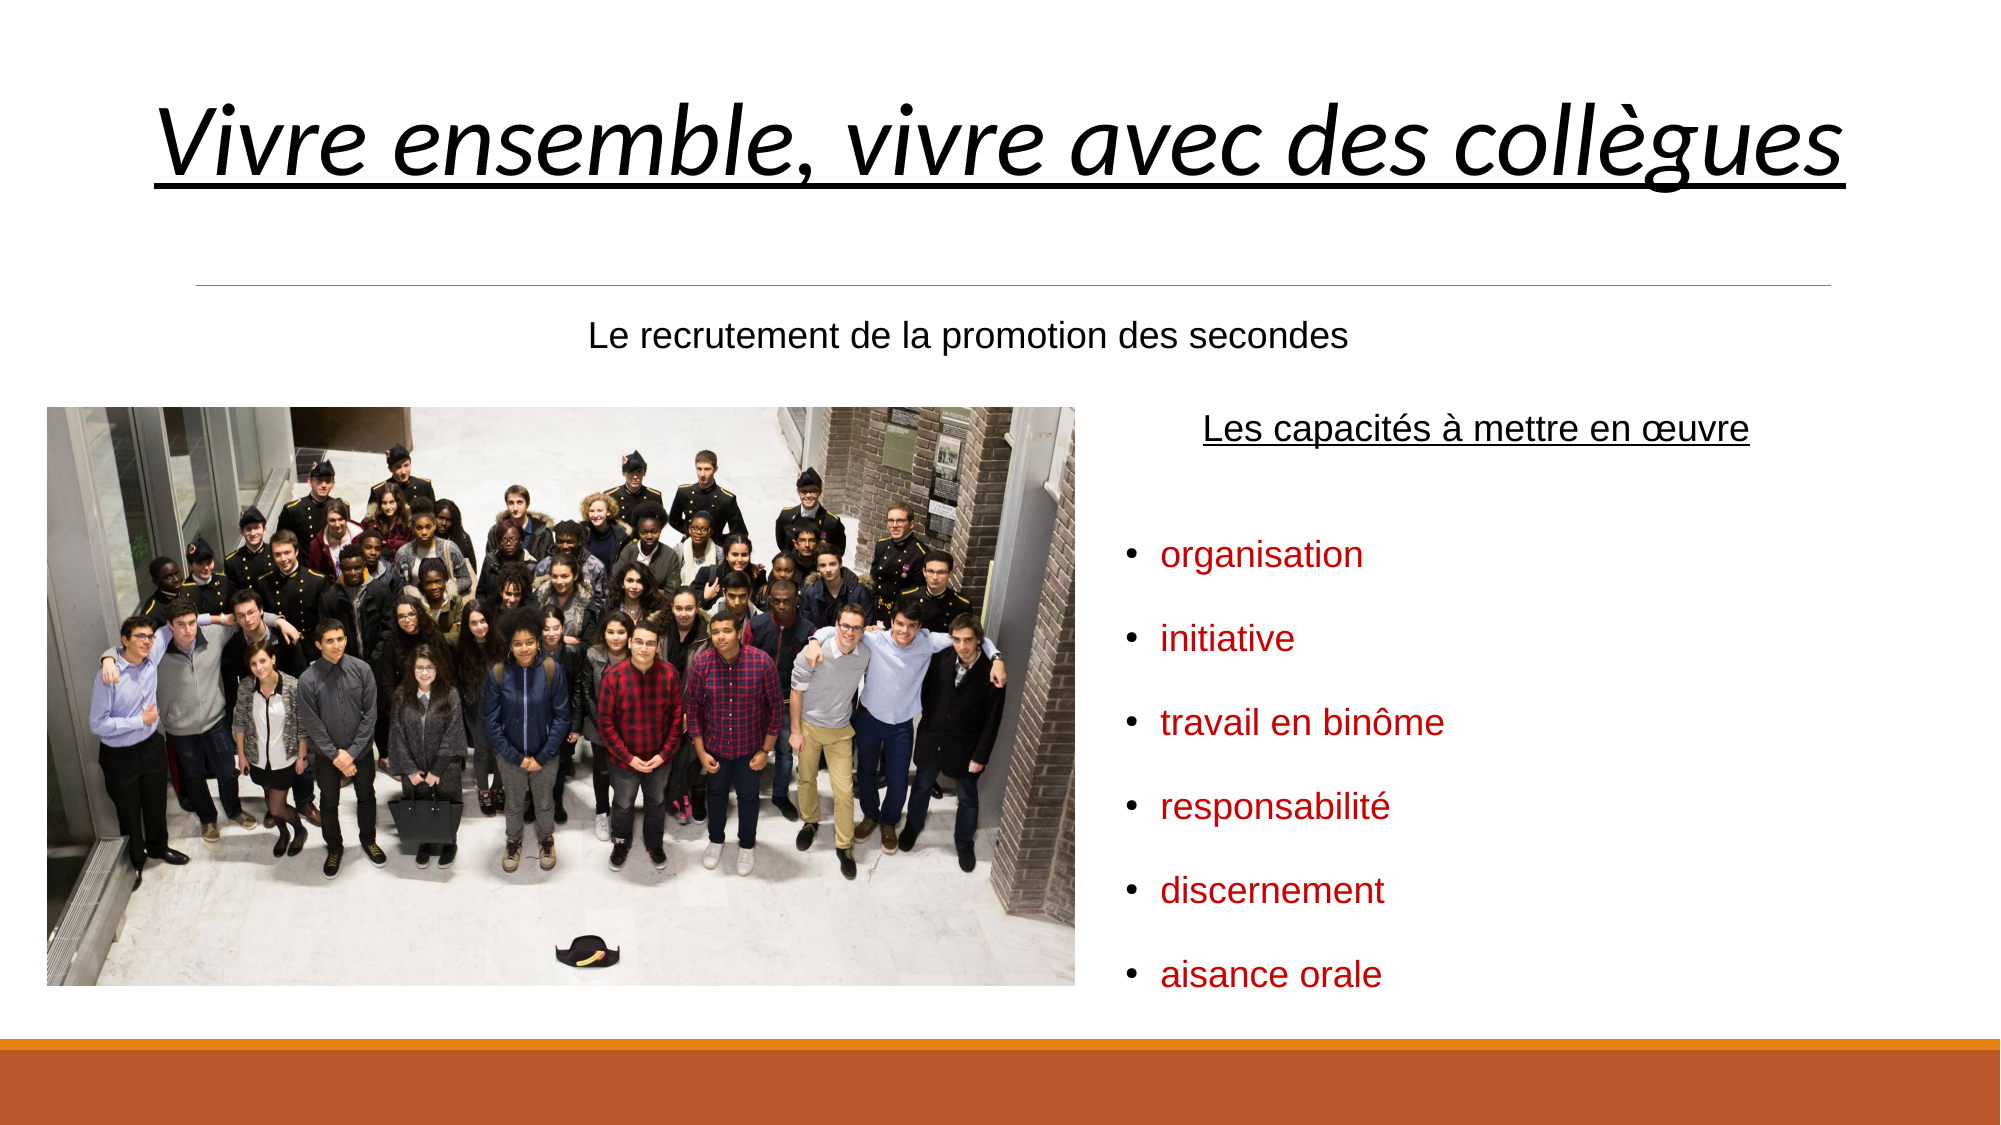

Vivre ensemble, vivre avec des collègues
Le recrutement de la promotion des secondes
Les capacités à mettre en œuvre
organisation
initiative
travail en binôme
responsabilité
discernement
aisance orale